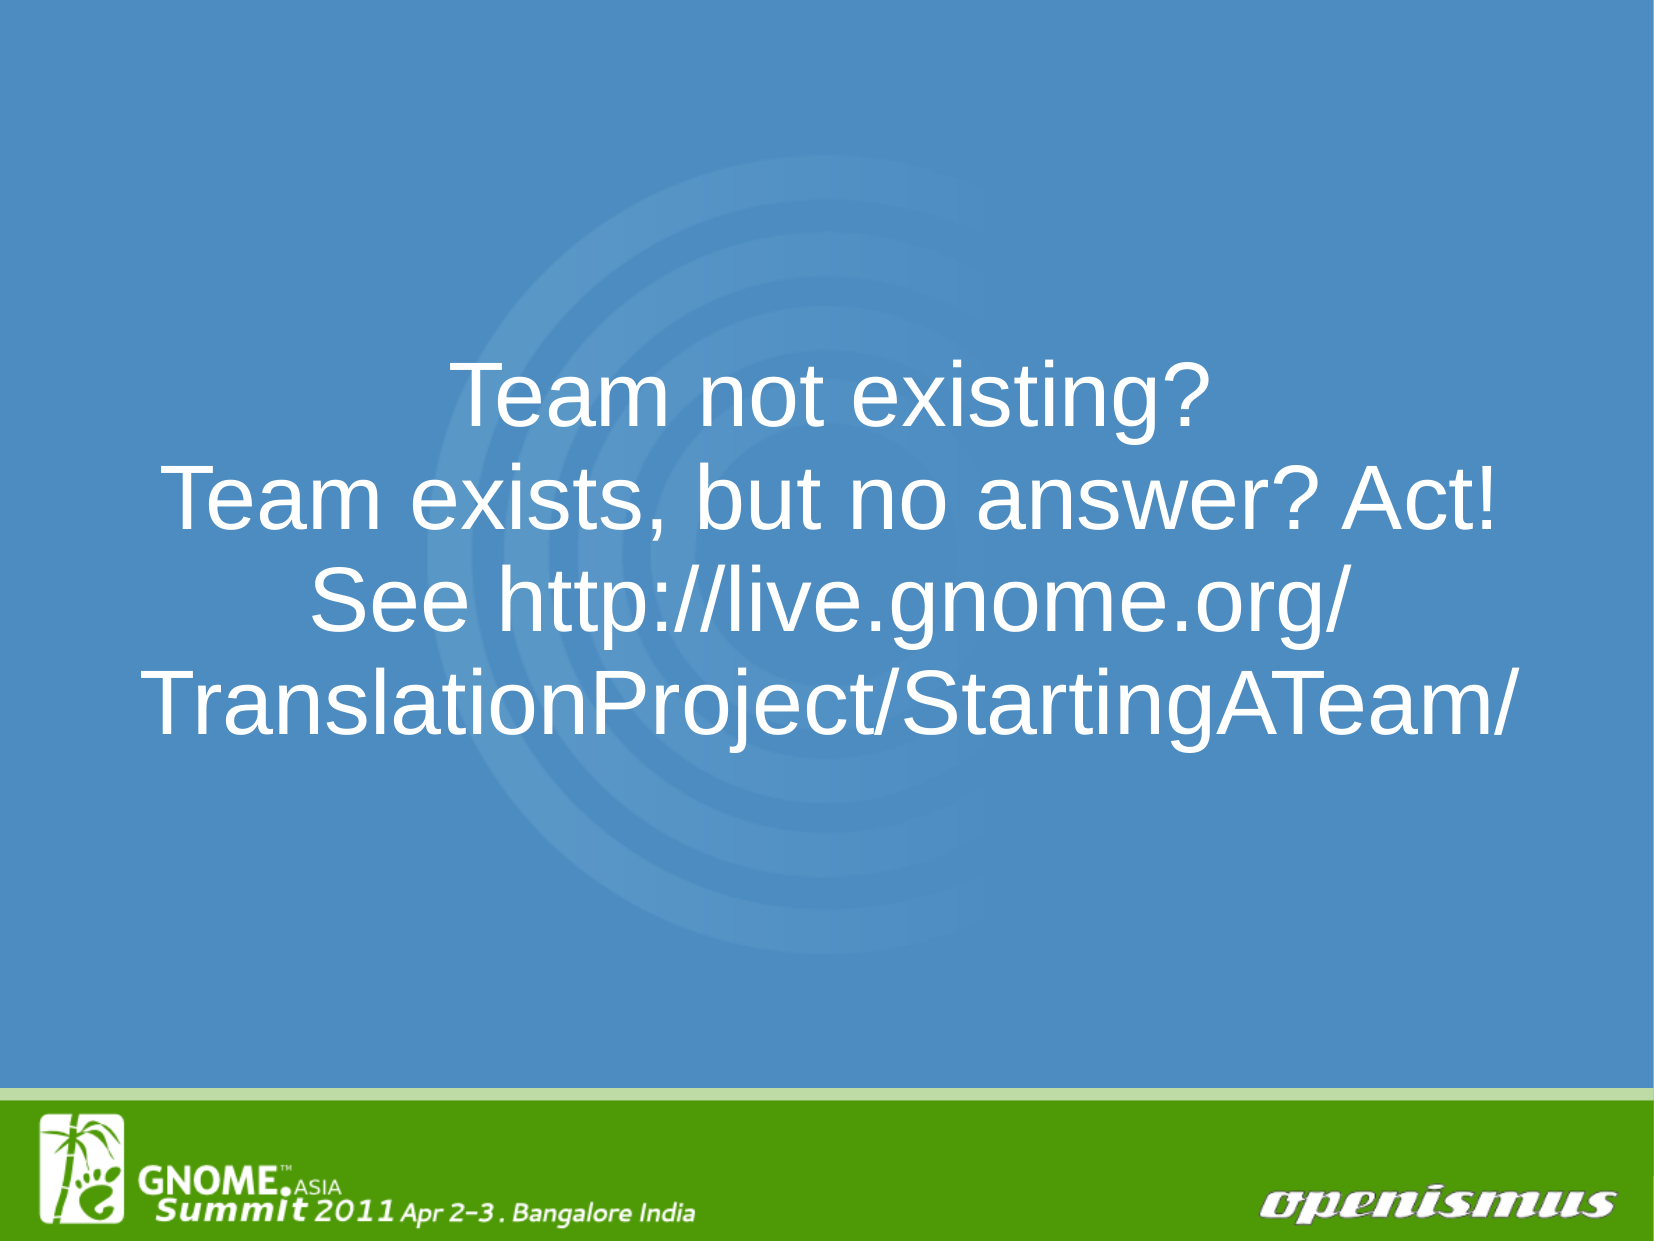

# Team not existing? Team exists, but no answer? Act! See http://live.gnome.org/ TranslationProject/StartingATeam/